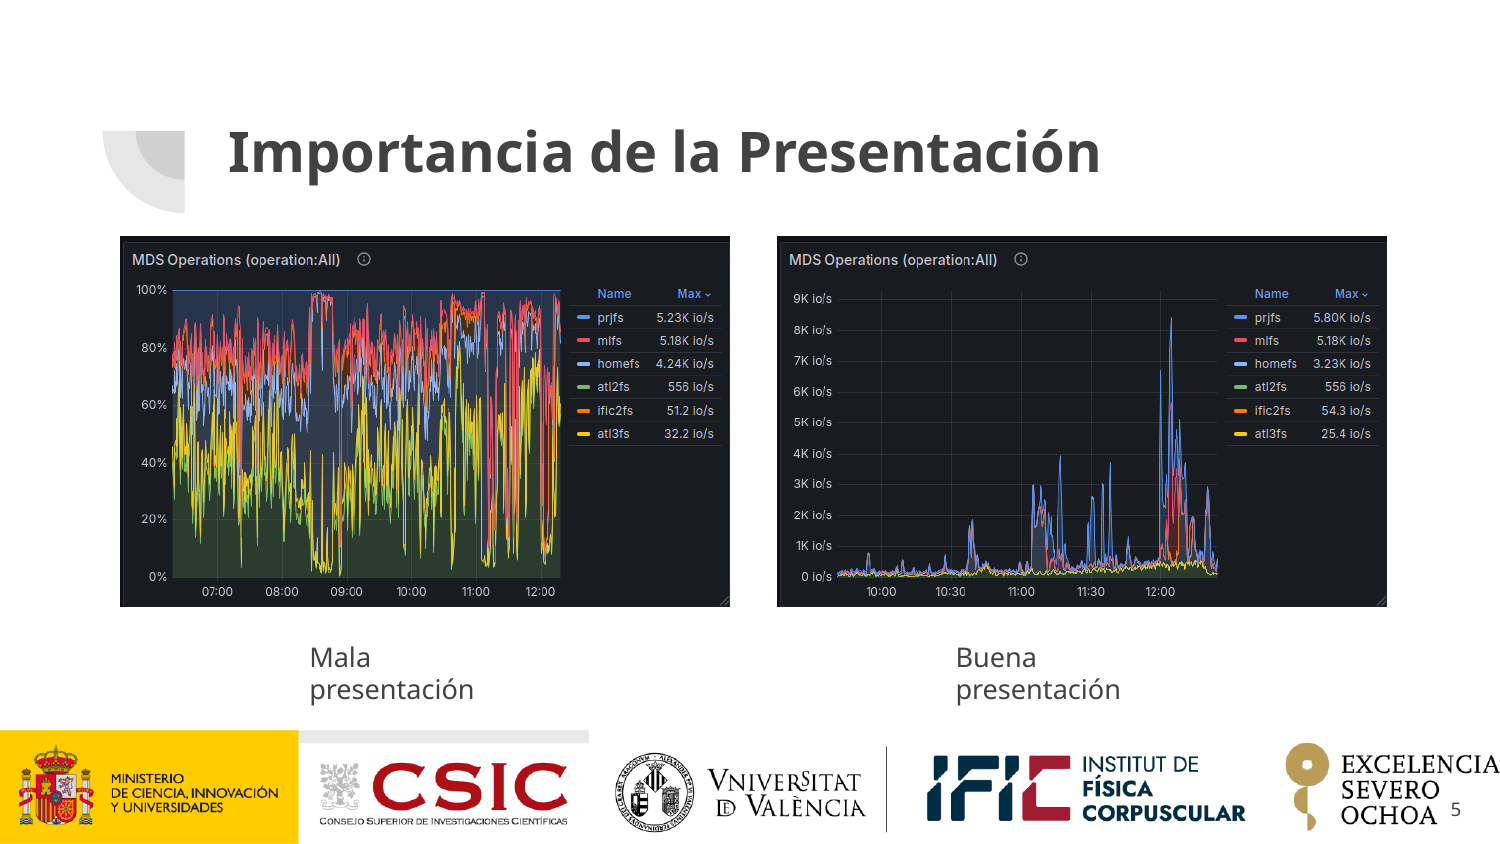

# Importancia de la Presentación
Mala presentación
Buena presentación